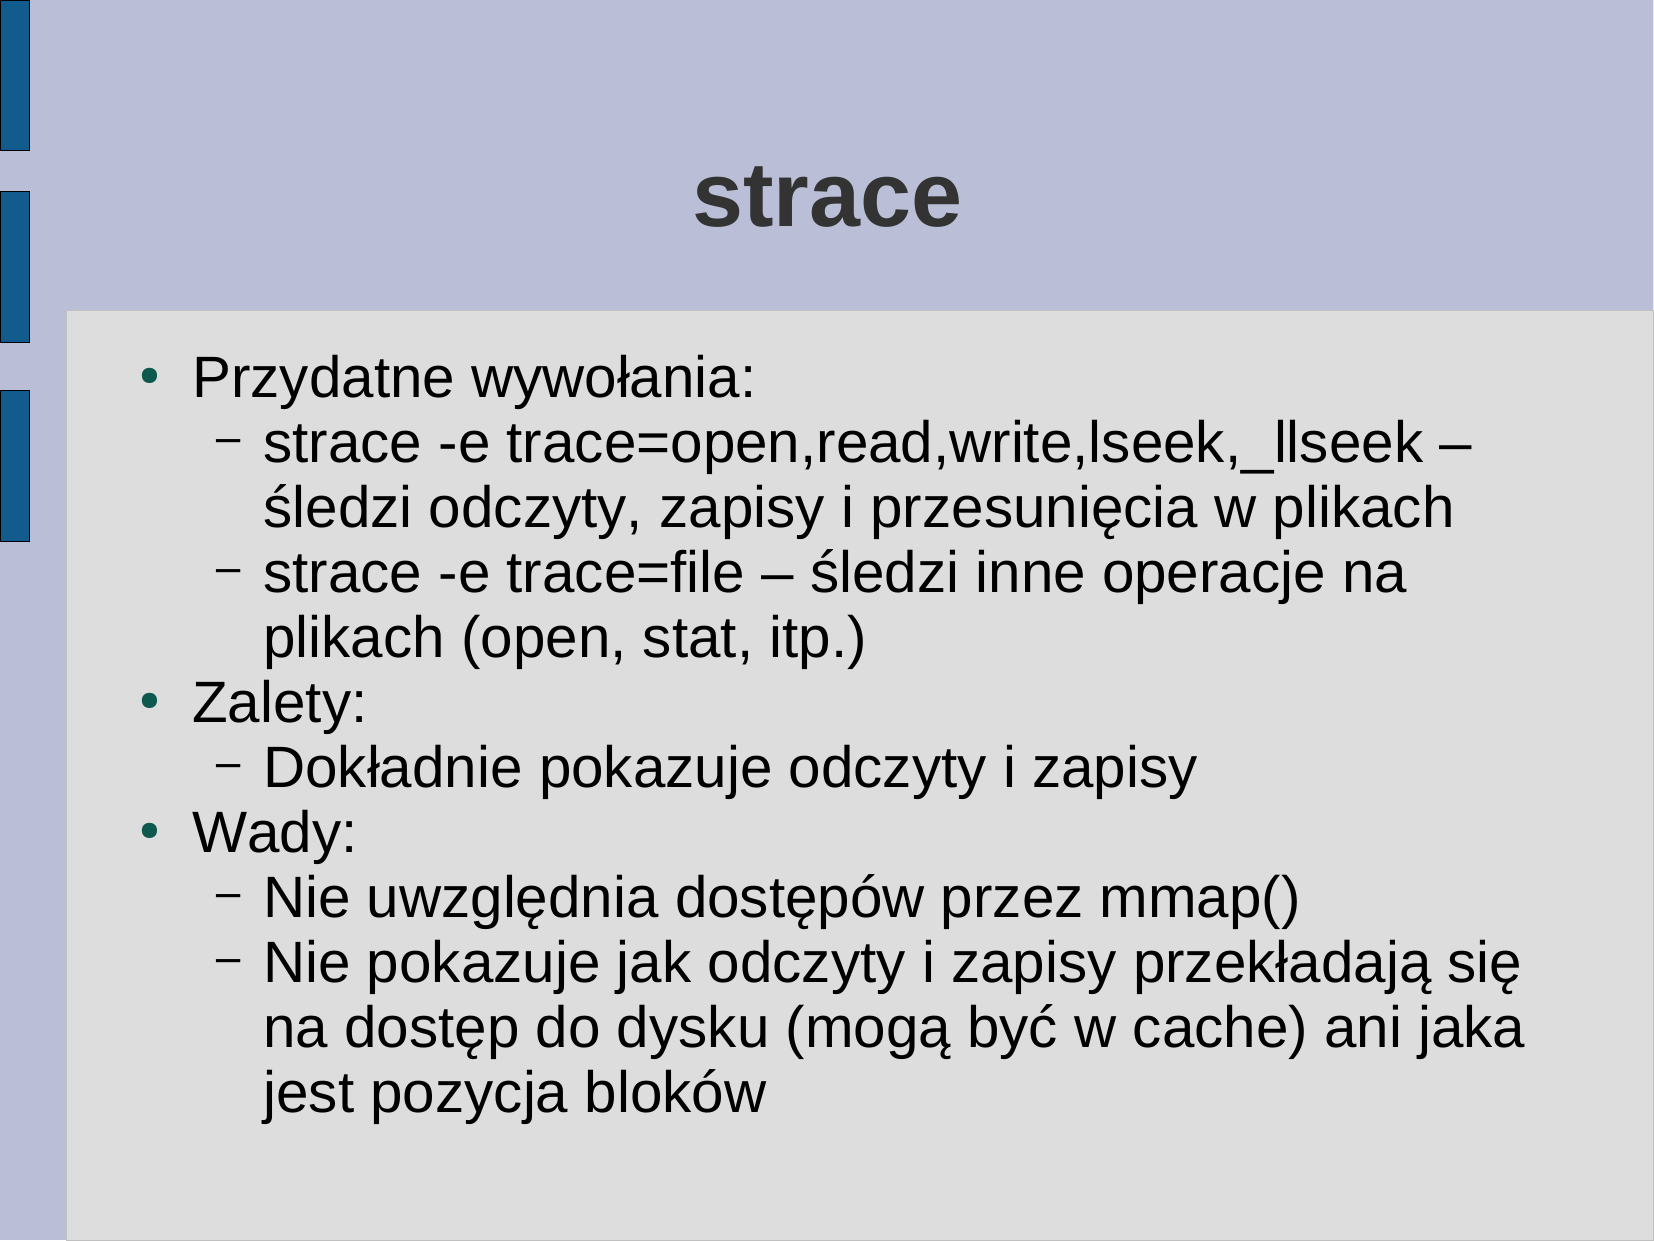

# strace
Przydatne wywołania:
strace -e trace=open,read,write,lseek,_llseek – śledzi odczyty, zapisy i przesunięcia w plikach
strace -e trace=file – śledzi inne operacje na plikach (open, stat, itp.)
Zalety:
Dokładnie pokazuje odczyty i zapisy
Wady:
Nie uwzględnia dostępów przez mmap()
Nie pokazuje jak odczyty i zapisy przekładają się na dostęp do dysku (mogą być w cache) ani jaka jest pozycja bloków